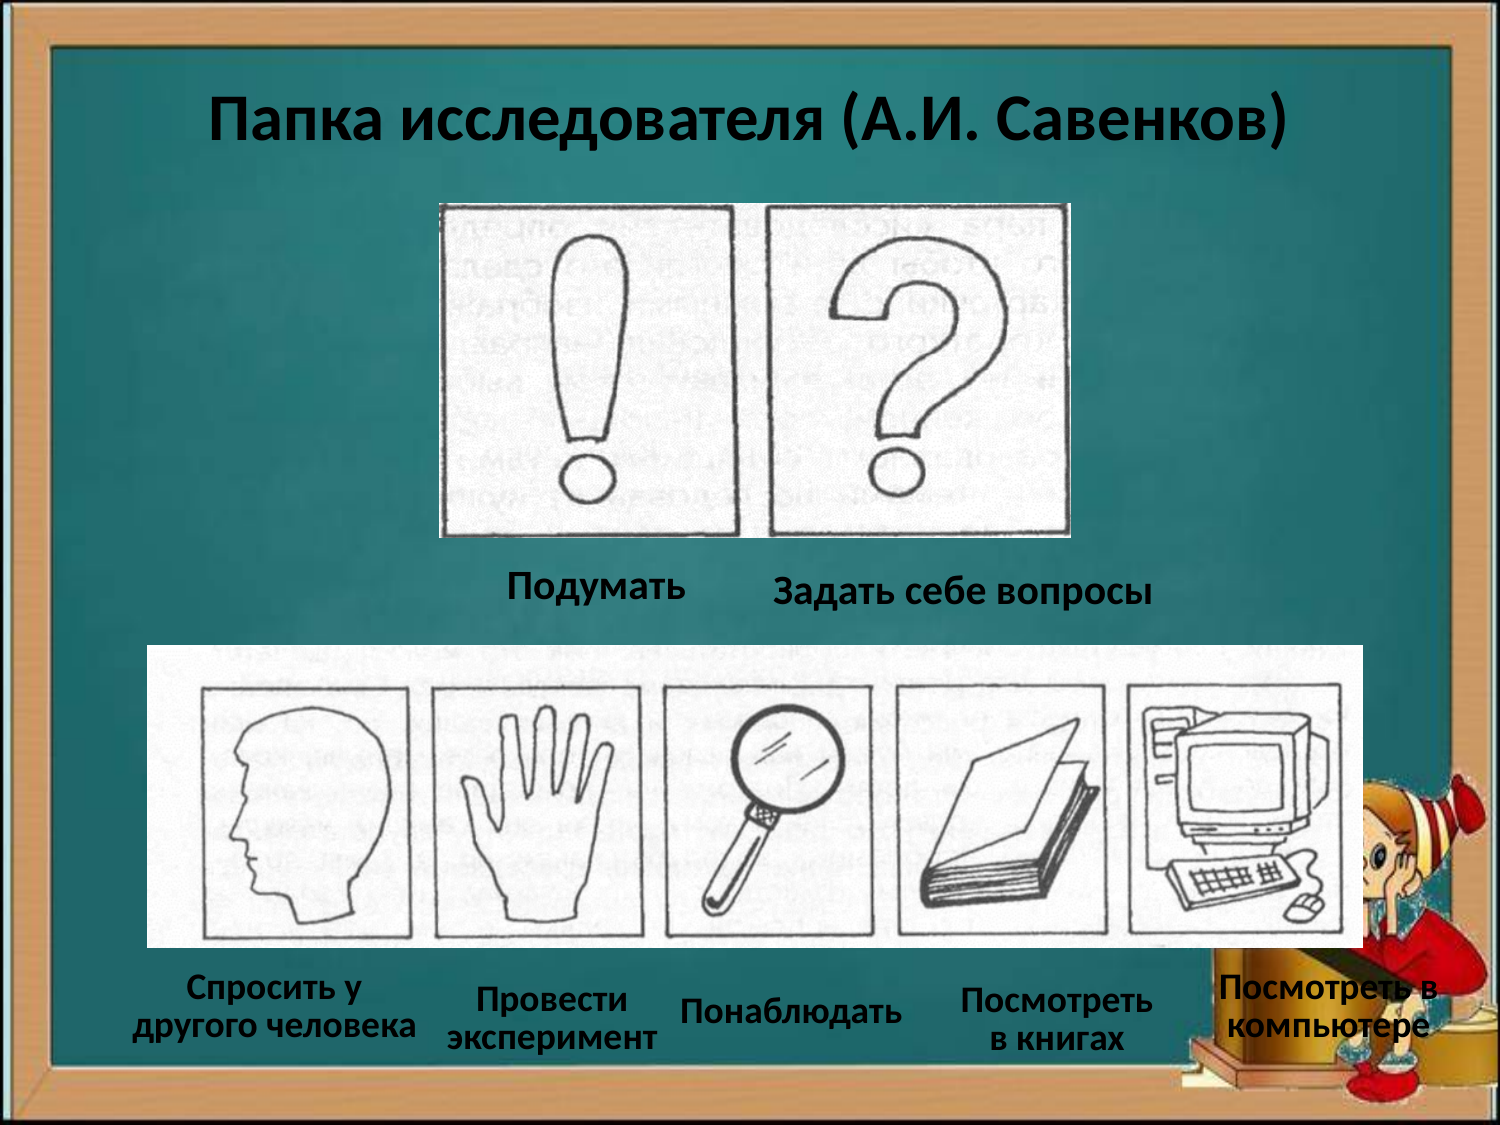

# Папка исследователя (А.И. Савенков)
Подумать
Задать себе вопросы
Спросить у другого человека
Посмотреть в компьютере
Провести эксперимент
Посмотреть
в книгах
Понаблюдать